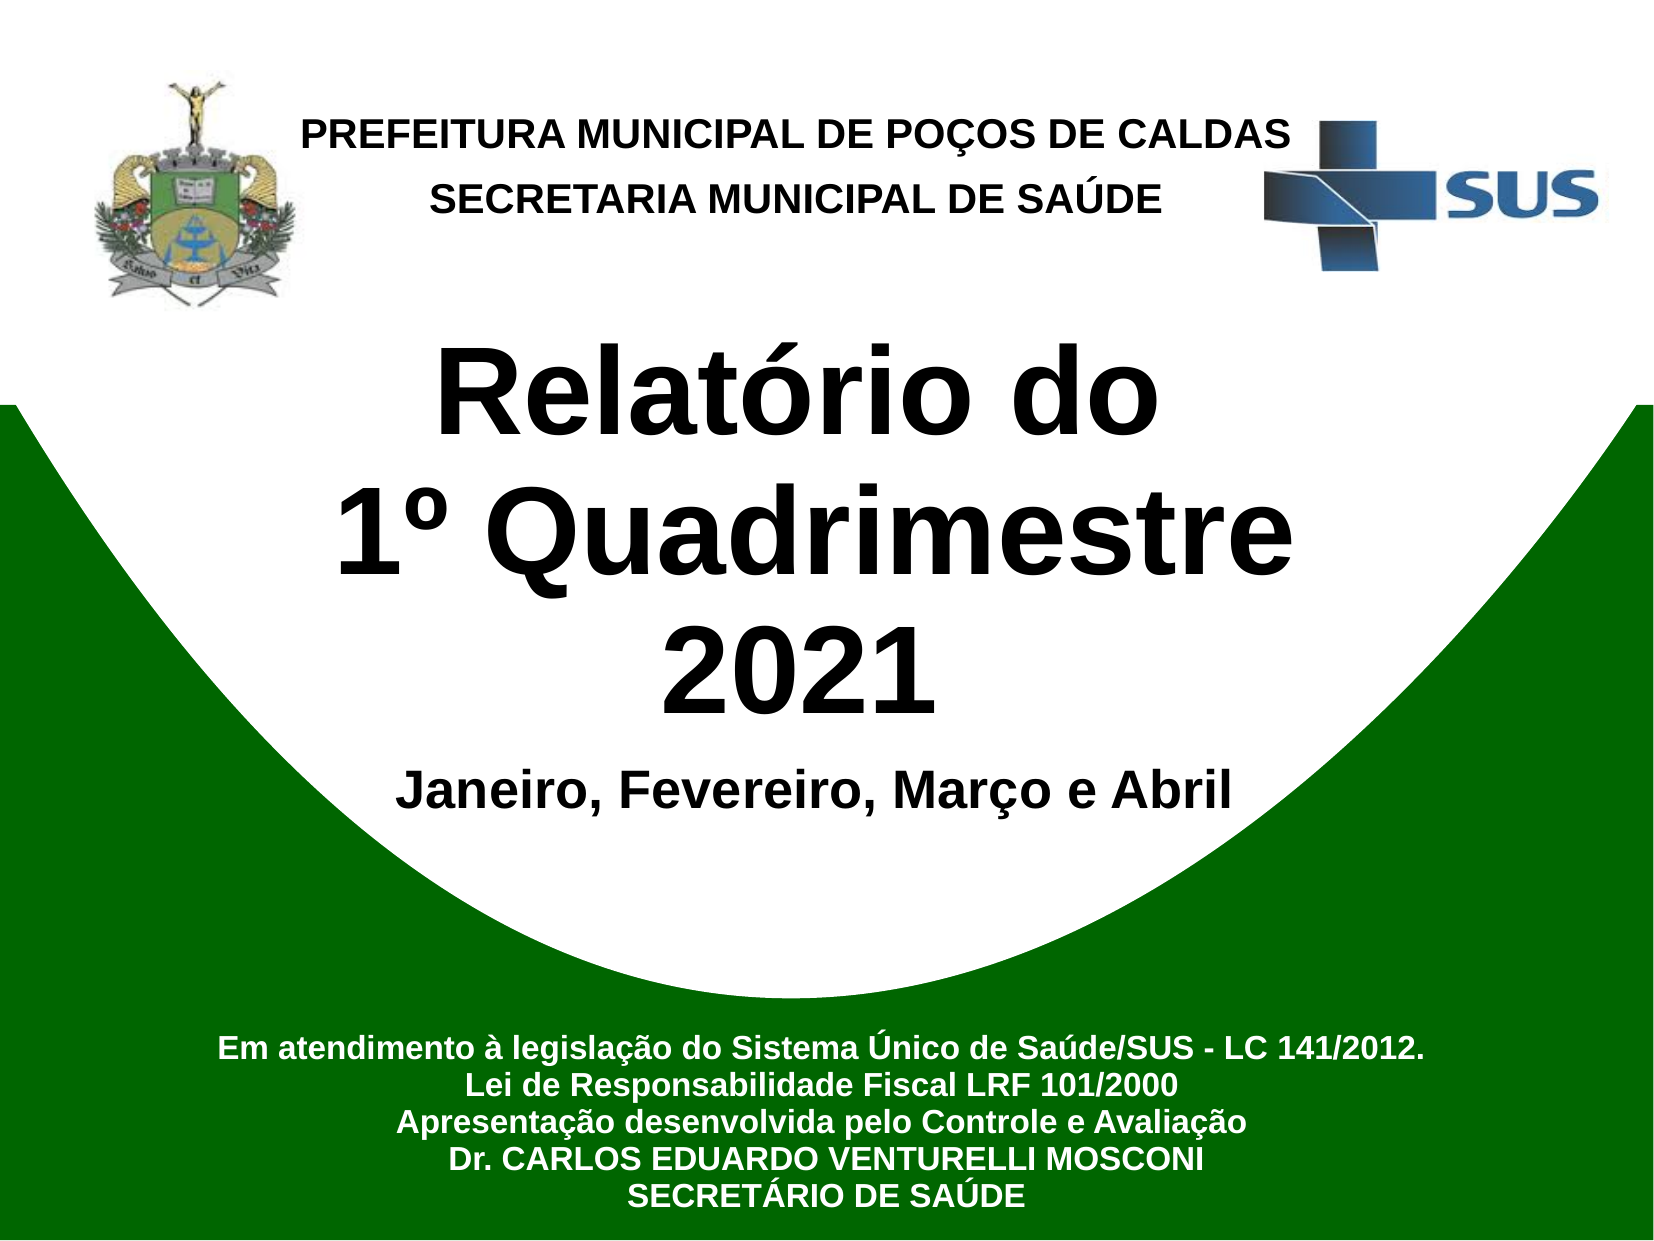

PREFEITURA MUNICIPAL DE POÇOS DE CALDAS
SECRETARIA MUNICIPAL DE SAÚDE
Relatório do
1º Quadrimestre 2021
Janeiro, Fevereiro, Março e Abril
Em atendimento à legislação do Sistema Único de Saúde/SUS - LC 141/2012.
Lei de Responsabilidade Fiscal LRF 101/2000
Apresentação desenvolvida pelo Controle e Avaliação
Dr. CARLOS EDUARDO VENTURELLI MOSCONI
SECRETÁRIO DE SAÚDE